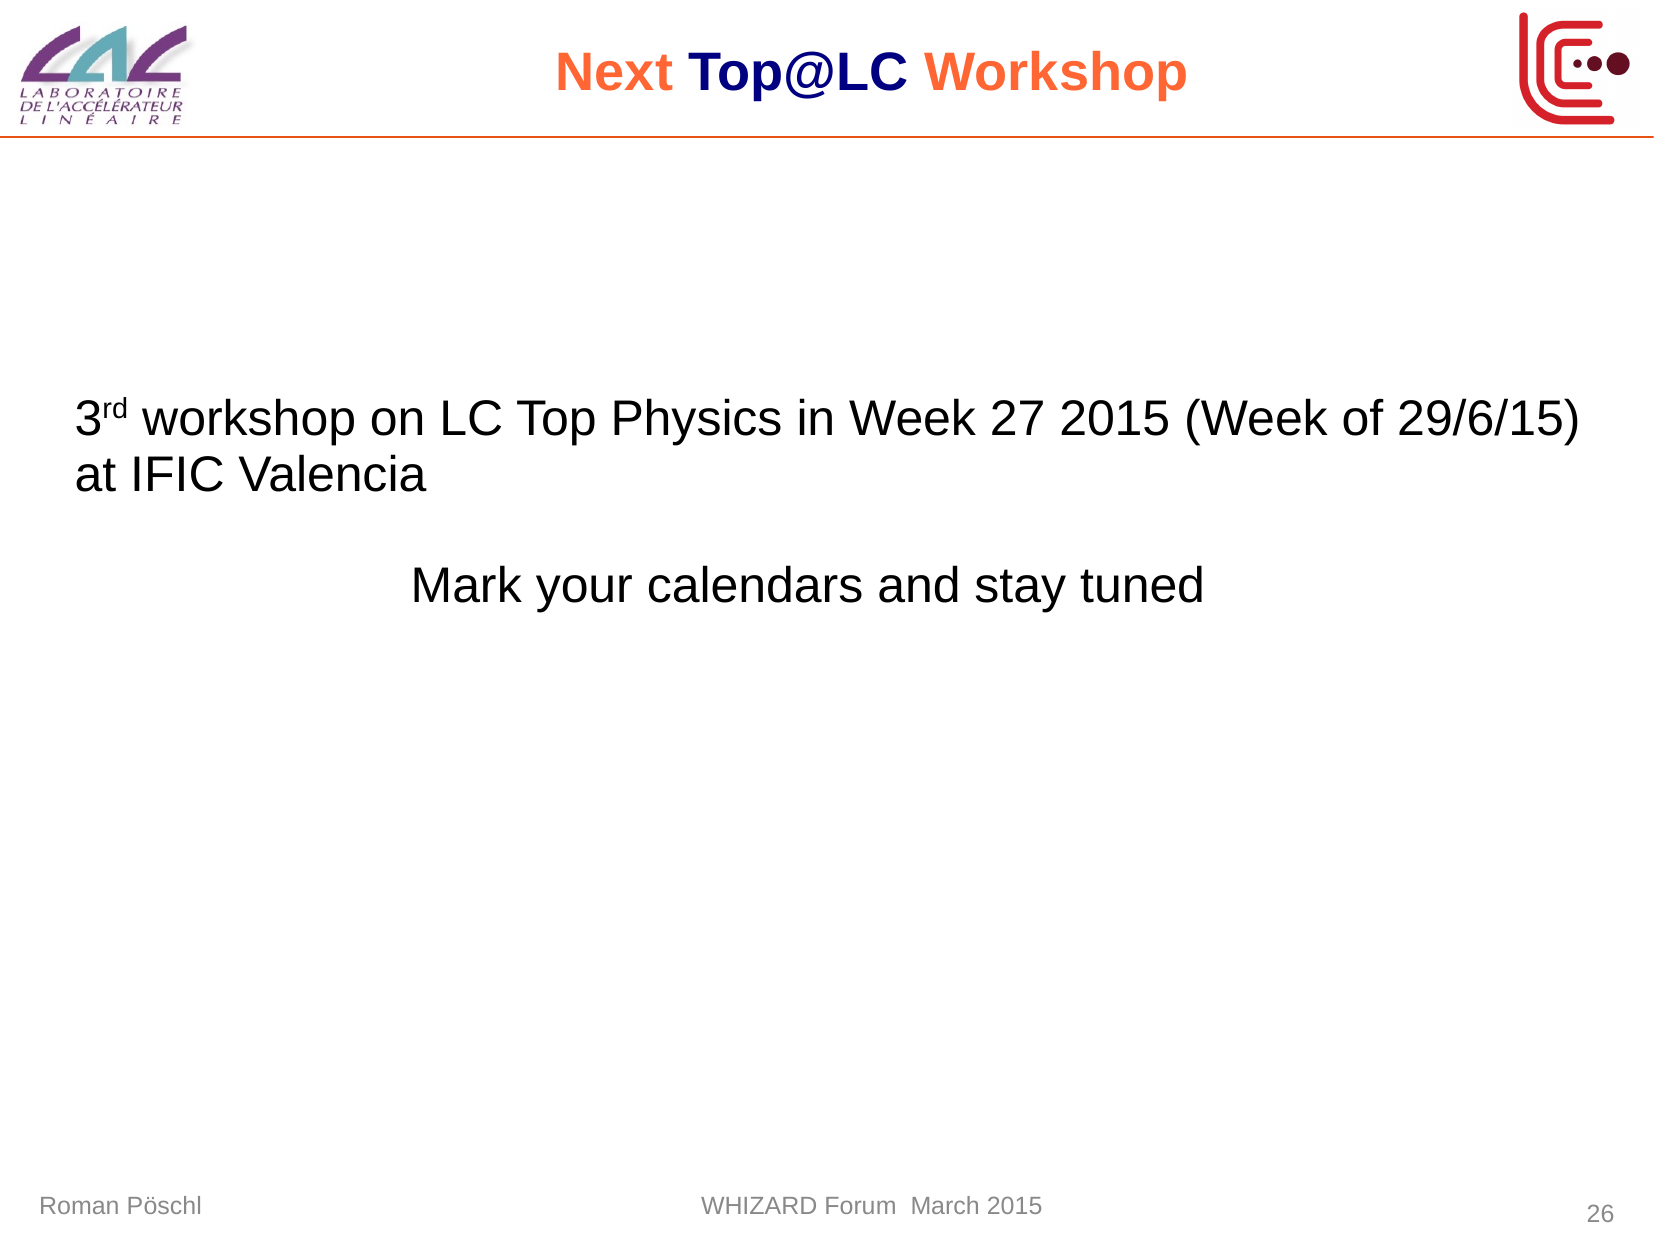

# Next Top@LC Workshop
3rd workshop on LC Top Physics in Week 27 2015 (Week of 29/6/15)
at IFIC Valencia
 Mark your calendars and stay tuned